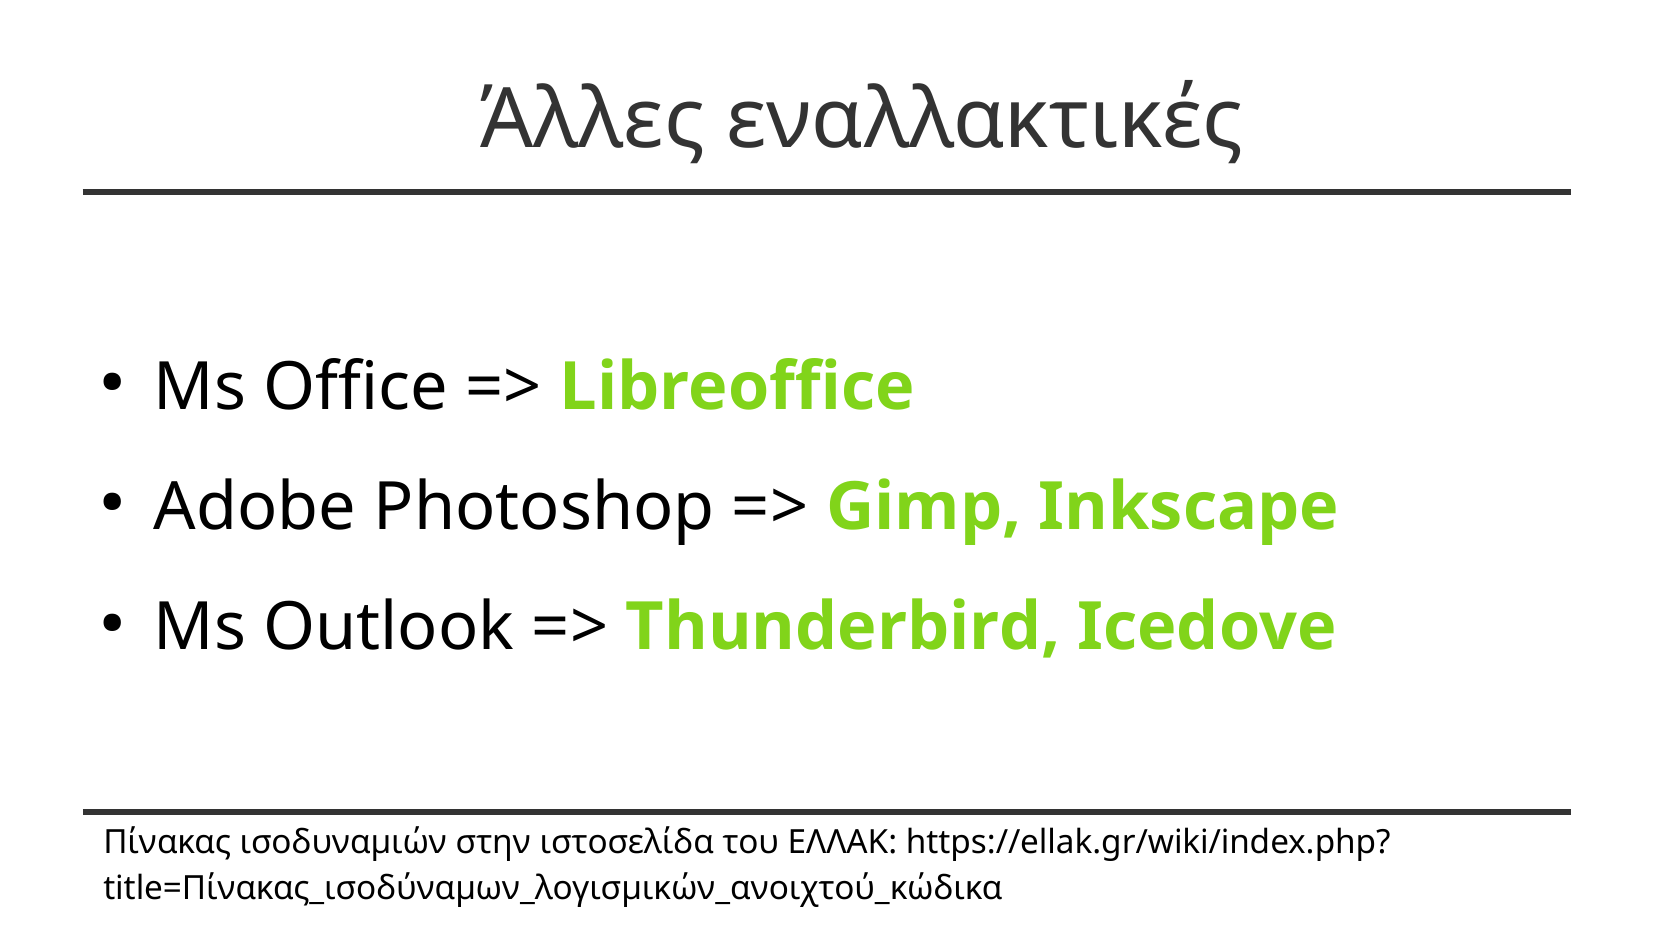

# Άλλες εναλλακτικές
Ms Office => Libreoffice
Adobe Photoshop => Gimp, Inkscape
Ms Outlook => Thunderbird, Icedove
Πίνακας ισοδυναμιών στην ιστοσελίδα του ΕΛΛΑΚ: https://ellak.gr/wiki/index.php?title=Πίνακας_ισοδύναμων_λογισμικών_ανοιχτού_κώδικα